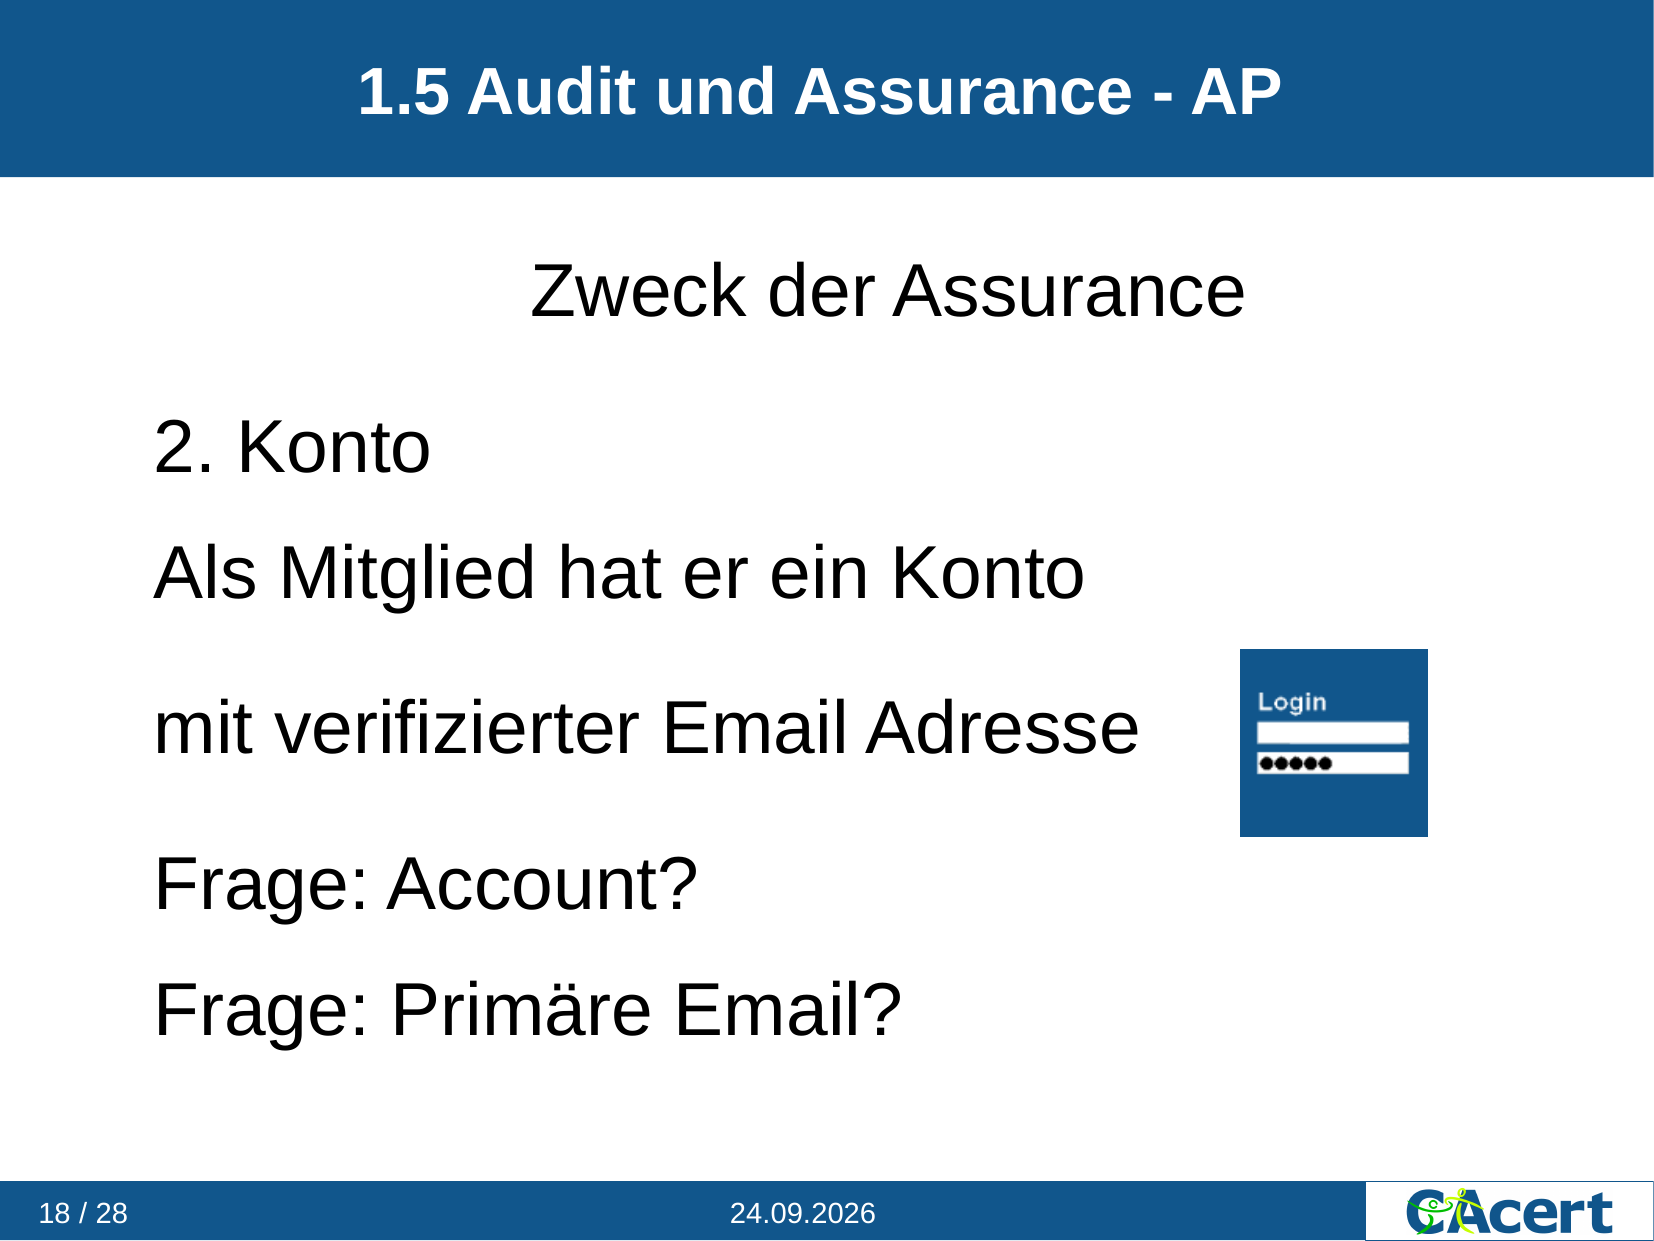

# 1.5 Audit und Assurance - AP
Zweck der Assurance
2. Konto
Als Mitglied hat er ein Konto
mit verifizierter Email Adresse
Frage: Account?
Frage: Primäre Email?